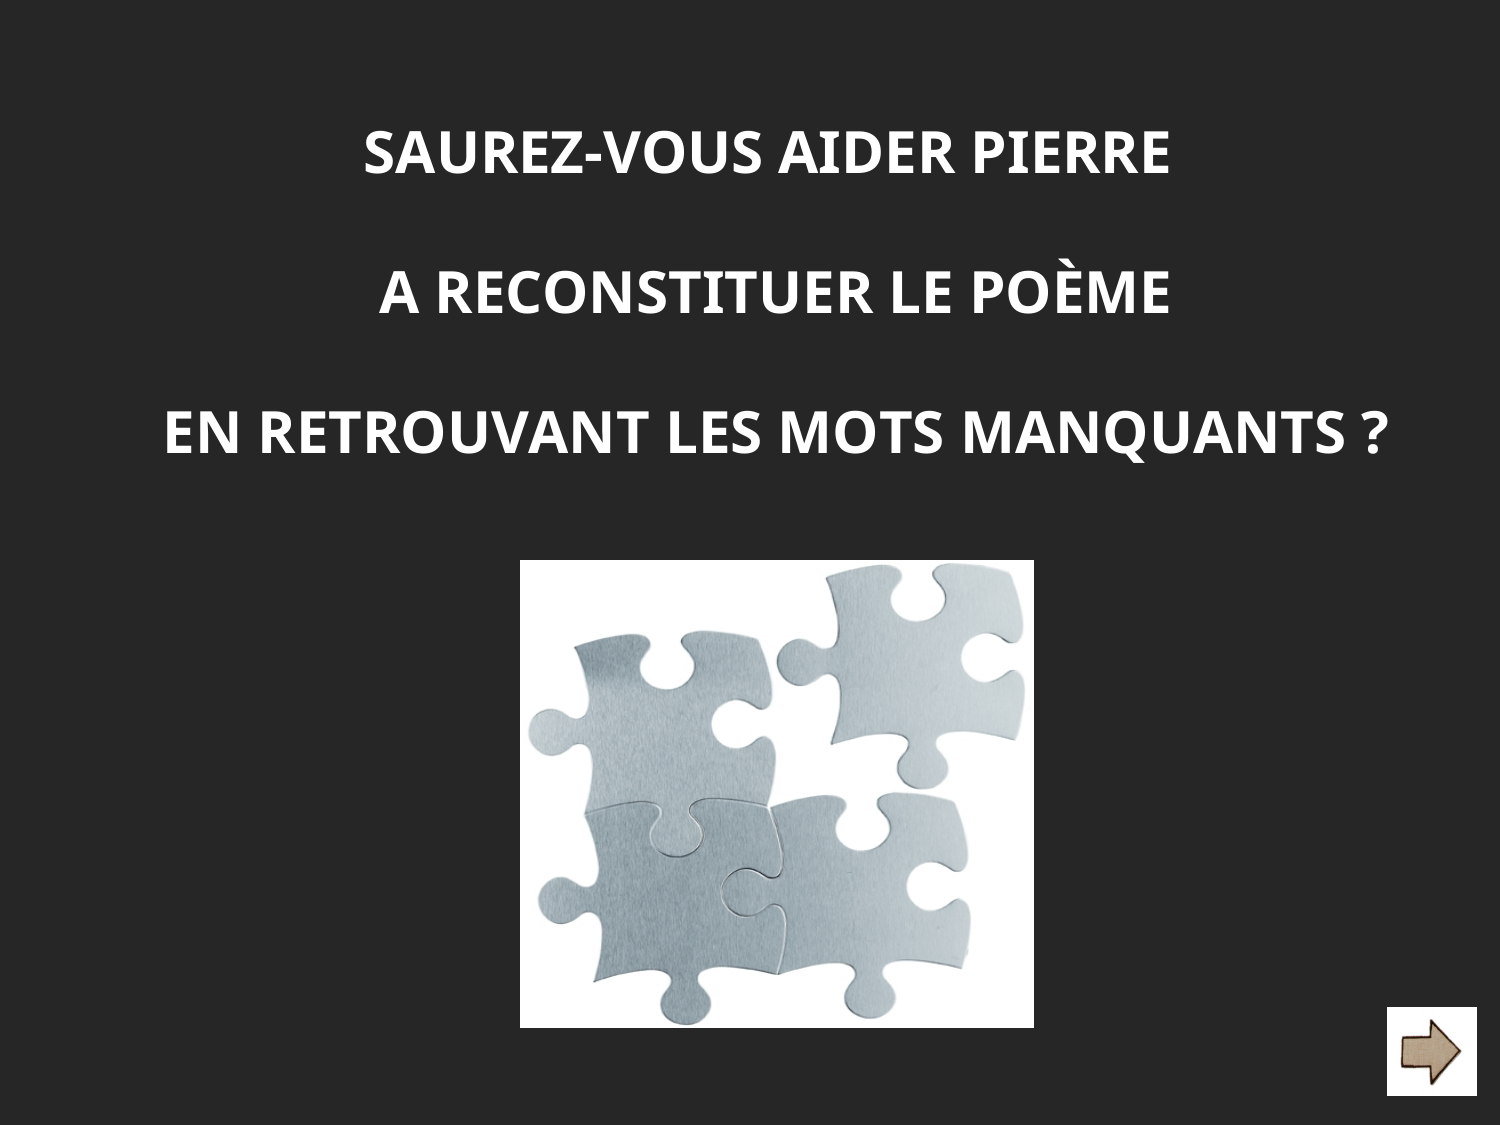

SAUREZ-VOUS AIDER PIERRE
A RECONSTITUER LE POÈME
EN RETROUVANT LES MOTS MANQUANTS ?